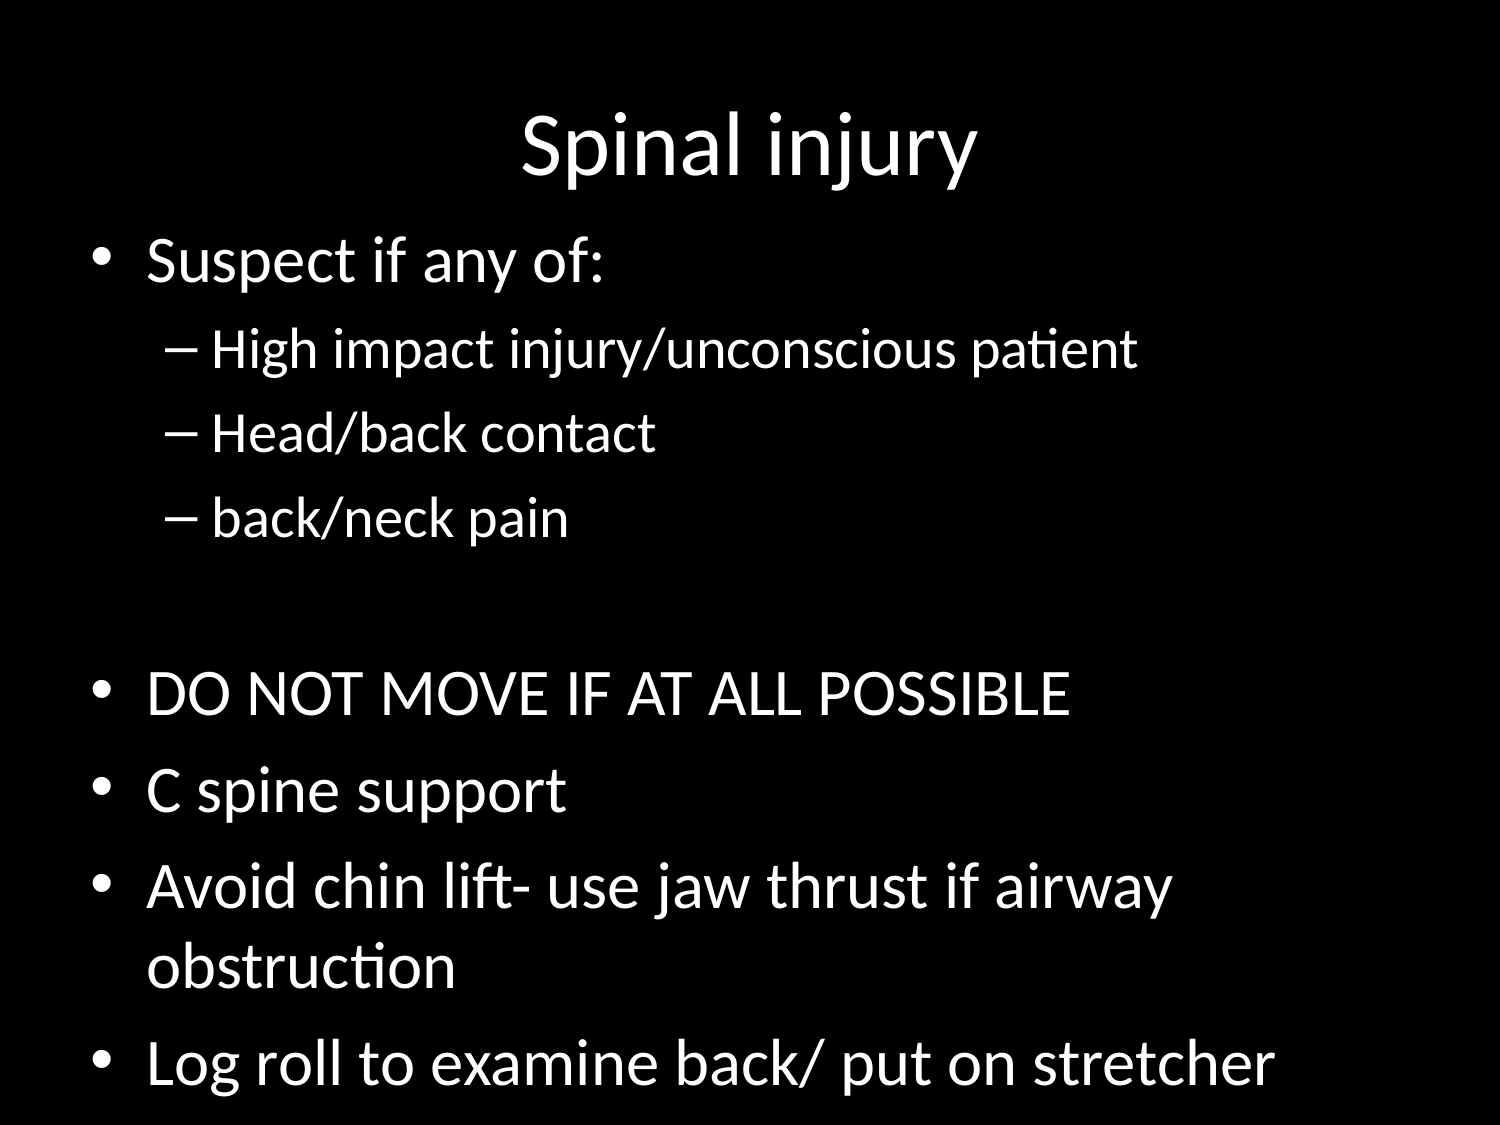

# Spinal injury
Suspect if any of:
High impact injury/unconscious patient
Head/back contact
back/neck pain
DO NOT MOVE IF AT ALL POSSIBLE
C spine support
Avoid chin lift- use jaw thrust if airway obstruction
Log roll to examine back/ put on stretcher